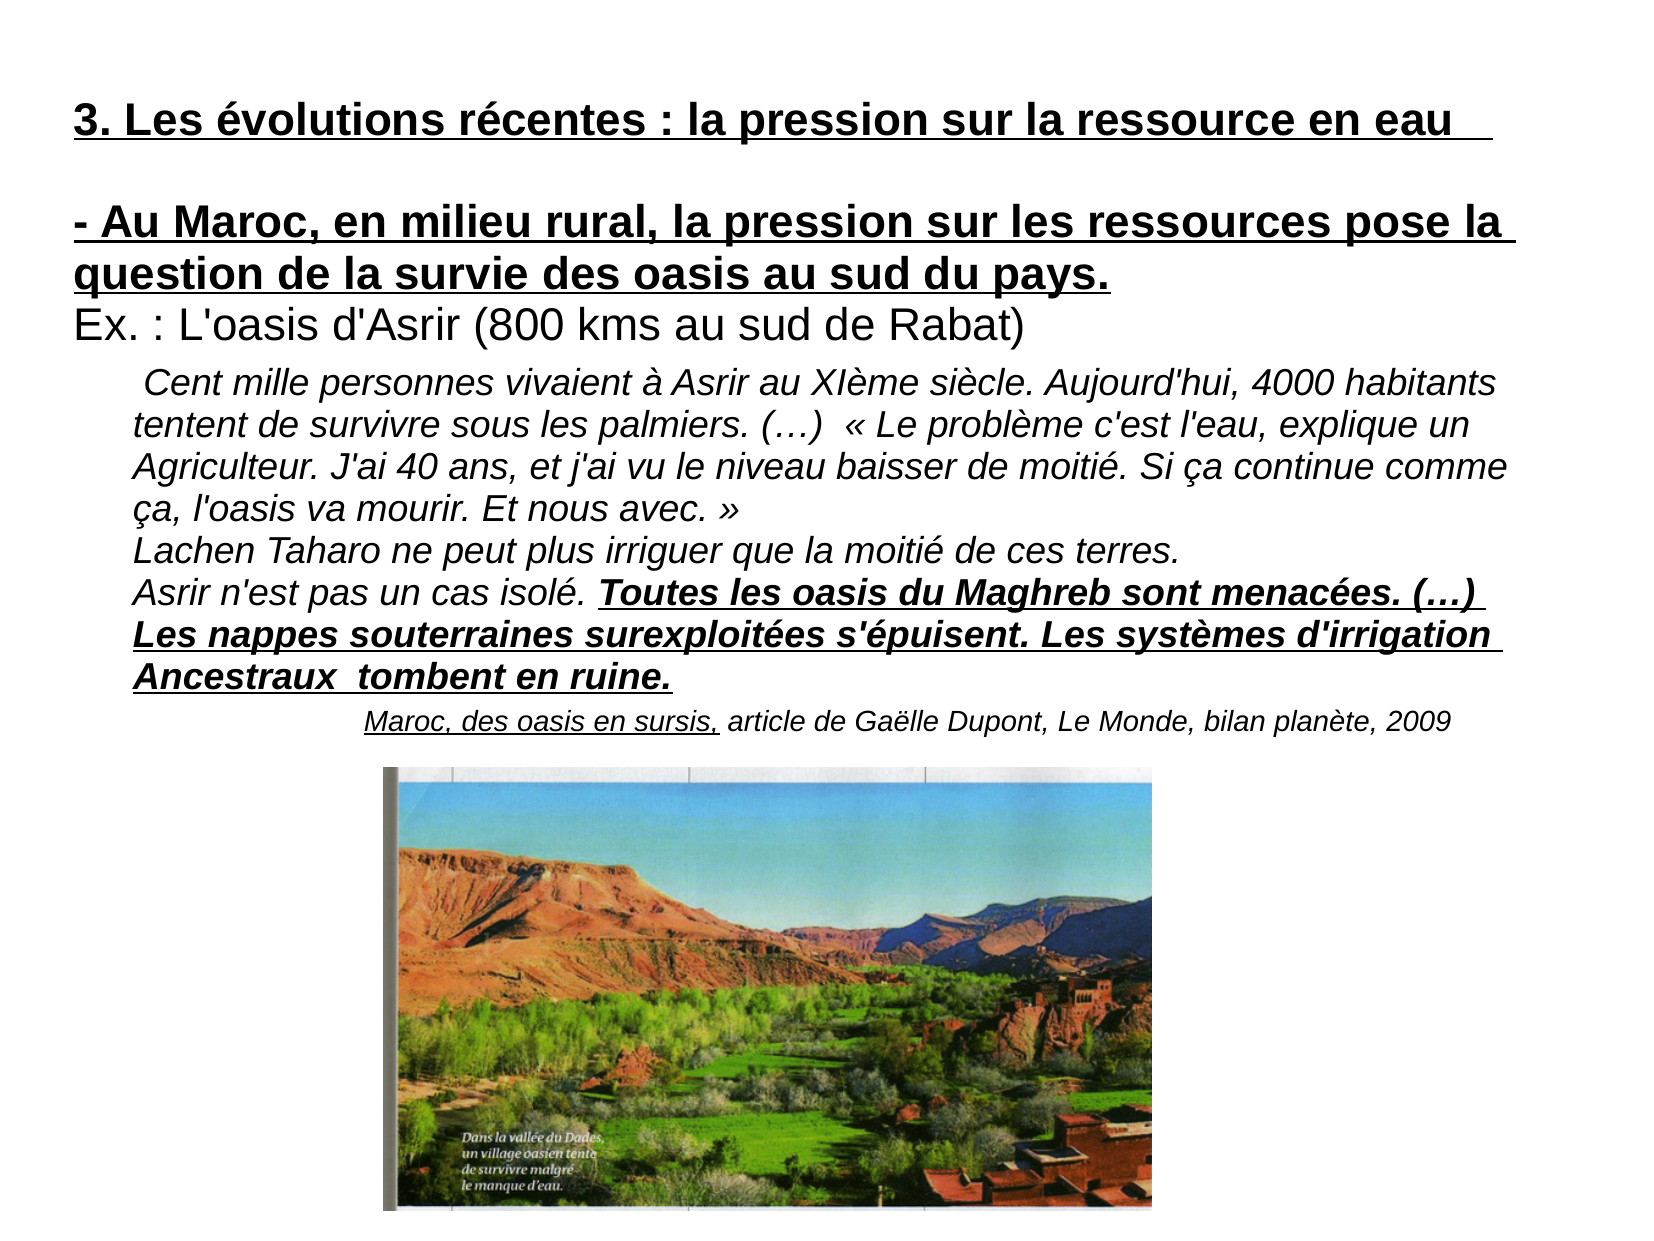

3. Les évolutions récentes : la pression sur la ressource en eau
- Au Maroc, en milieu rural, la pression sur les ressources pose la
question de la survie des oasis au sud du pays.
Ex. : L'oasis d'Asrir (800 kms au sud de Rabat)
 Cent mille personnes vivaient à Asrir au XIème siècle. Aujourd'hui, 4000 habitants
tentent de survivre sous les palmiers. (…)  « Le problème c'est l'eau, explique un
Agriculteur. J'ai 40 ans, et j'ai vu le niveau baisser de moitié. Si ça continue comme
ça, l'oasis va mourir. Et nous avec. »
Lachen Taharo ne peut plus irriguer que la moitié de ces terres.
Asrir n'est pas un cas isolé. Toutes les oasis du Maghreb sont menacées. (…)
Les nappes souterraines surexploitées s'épuisent. Les systèmes d'irrigation
Ancestraux tombent en ruine.
 Maroc, des oasis en sursis, article de Gaëlle Dupont, Le Monde, bilan planète, 2009